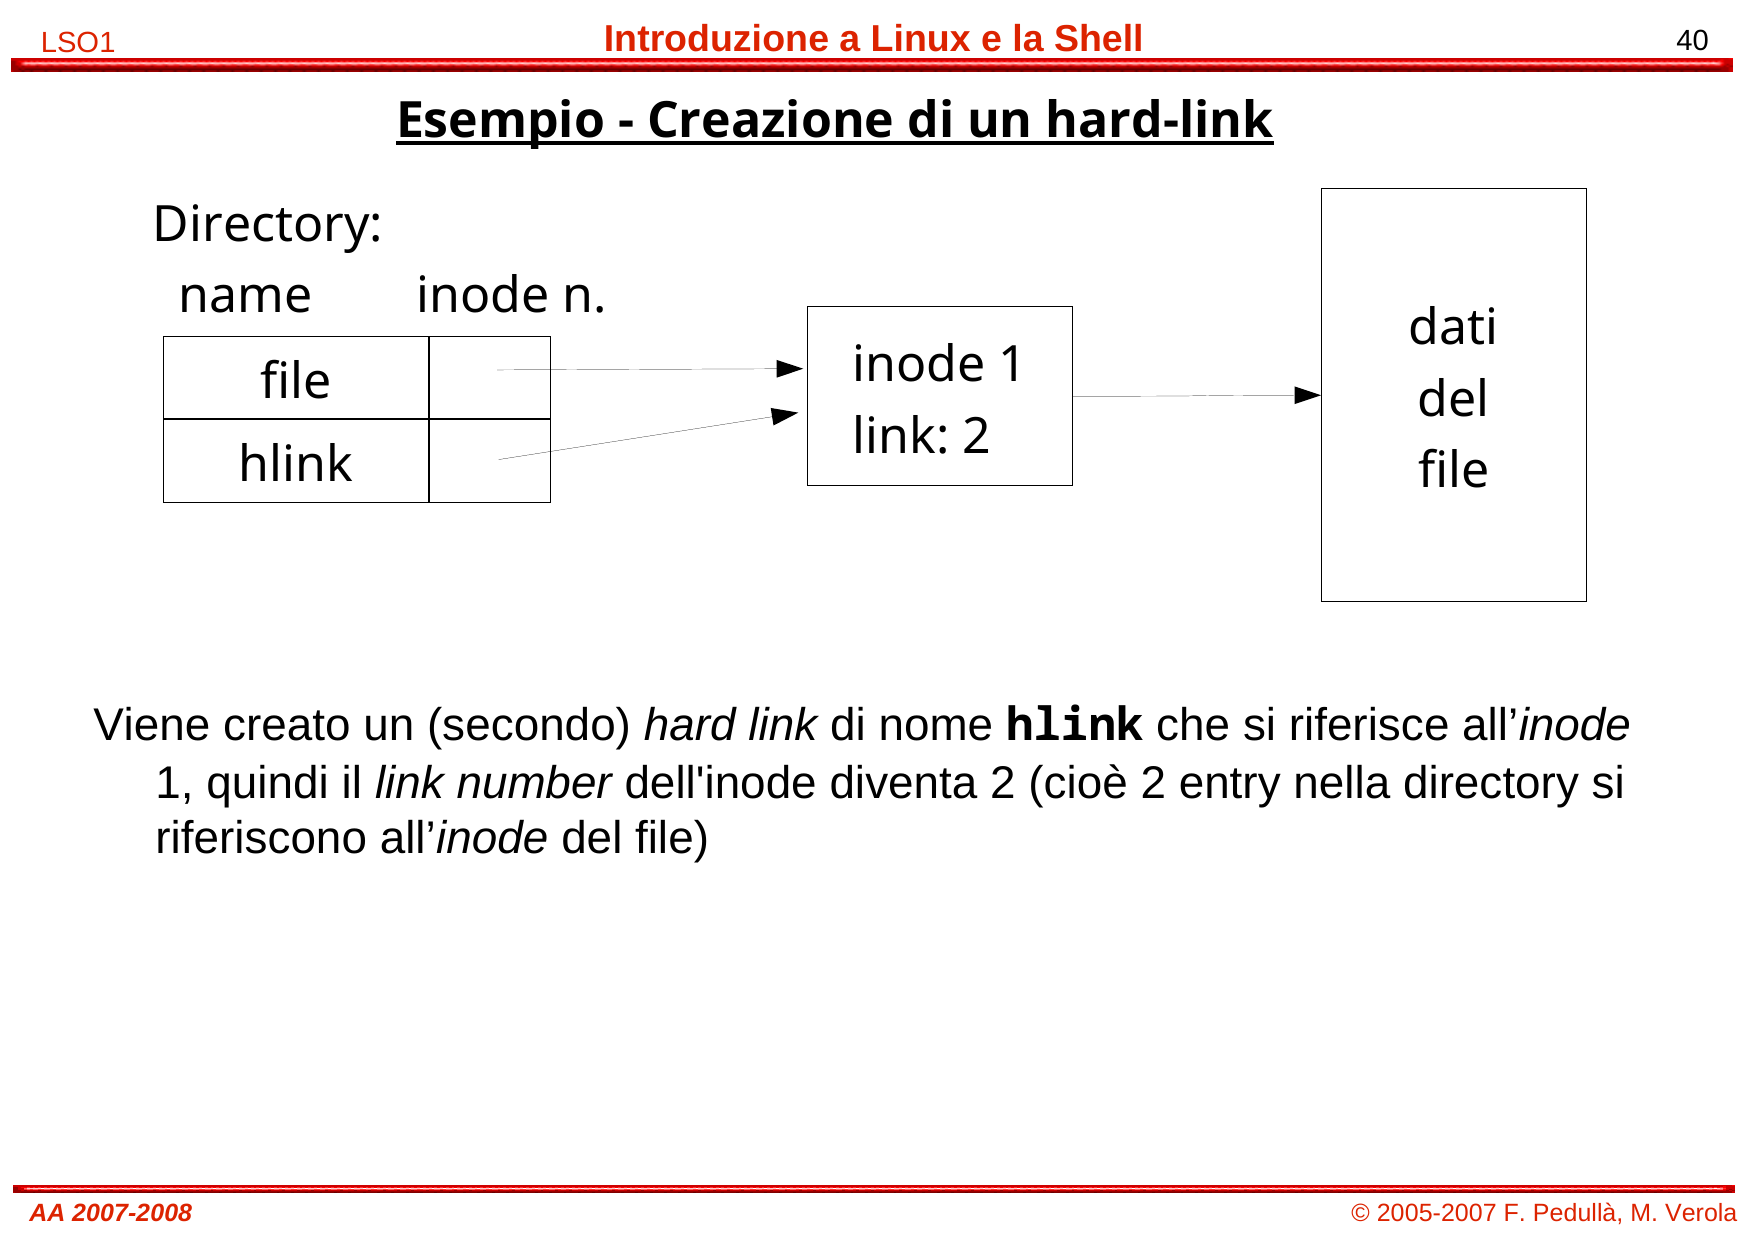

# Esempio - Creazione di un hard-link
Directory:
 name inode n.
dati
del
file
inode 1
link: 2
file
hlink
Viene creato un (secondo) hard link di nome hlink che si riferisce all’inode 1, quindi il link number dell'inode diventa 2 (cioè 2 entry nella directory si riferiscono all’inode del file)